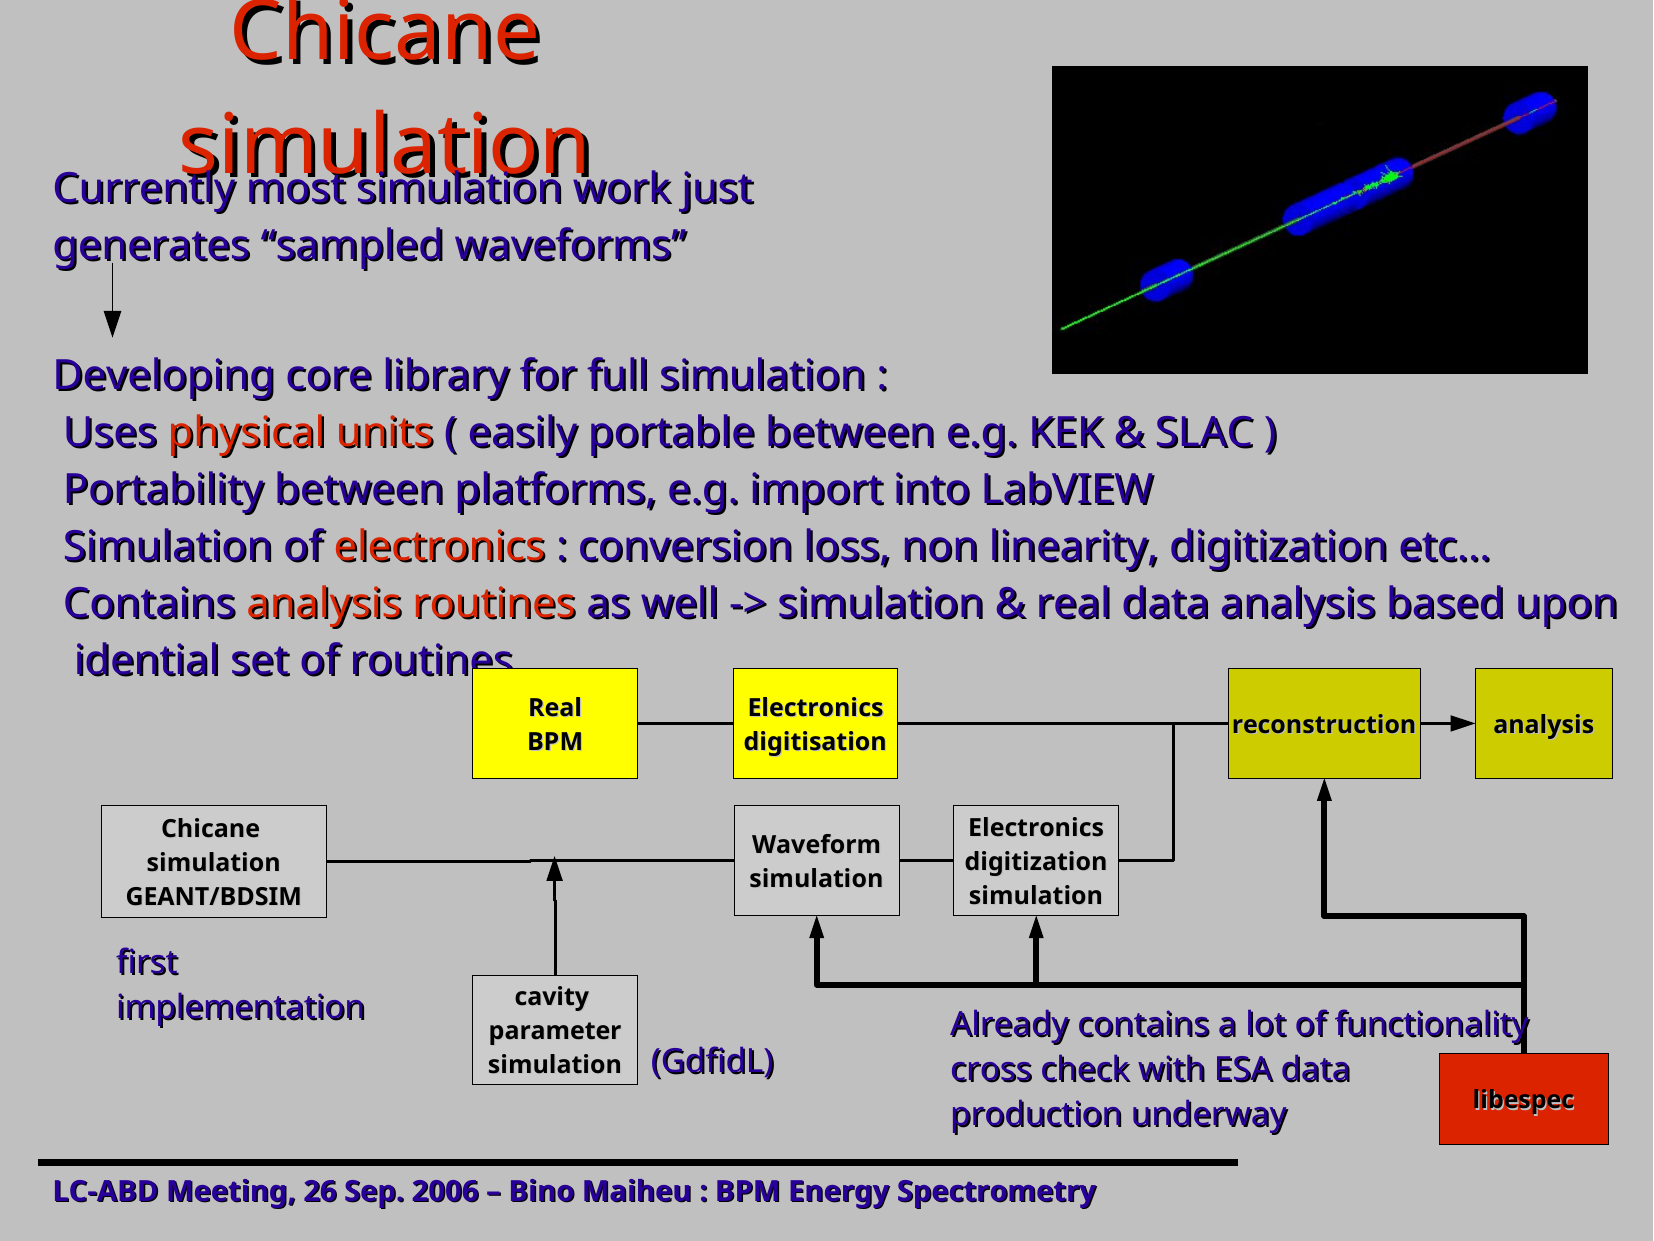

# Chicane simulation
Currently most simulation work just
generates “sampled waveforms”
Developing core library for full simulation :
 Uses physical units ( easily portable between e.g. KEK & SLAC )
 Portability between platforms, e.g. import into LabVIEW
 Simulation of electronics : conversion loss, non linearity, digitization etc...
 Contains analysis routines as well -> simulation & real data analysis based upon
 idential set of routines
Real
BPM
reconstruction
analysis
Electronics
digitisation
Chicane
simulation
GEANT/BDSIM
Waveform
simulation
Electronics
digitization
simulation
first
implementation
cavity
parameter
simulation
Already contains a lot of functionality
cross check with ESA data
production underway
(GdfidL)
libespec
LC-ABD Meeting, 26 Sep. 2006 – Bino Maiheu : BPM Energy Spectrometry